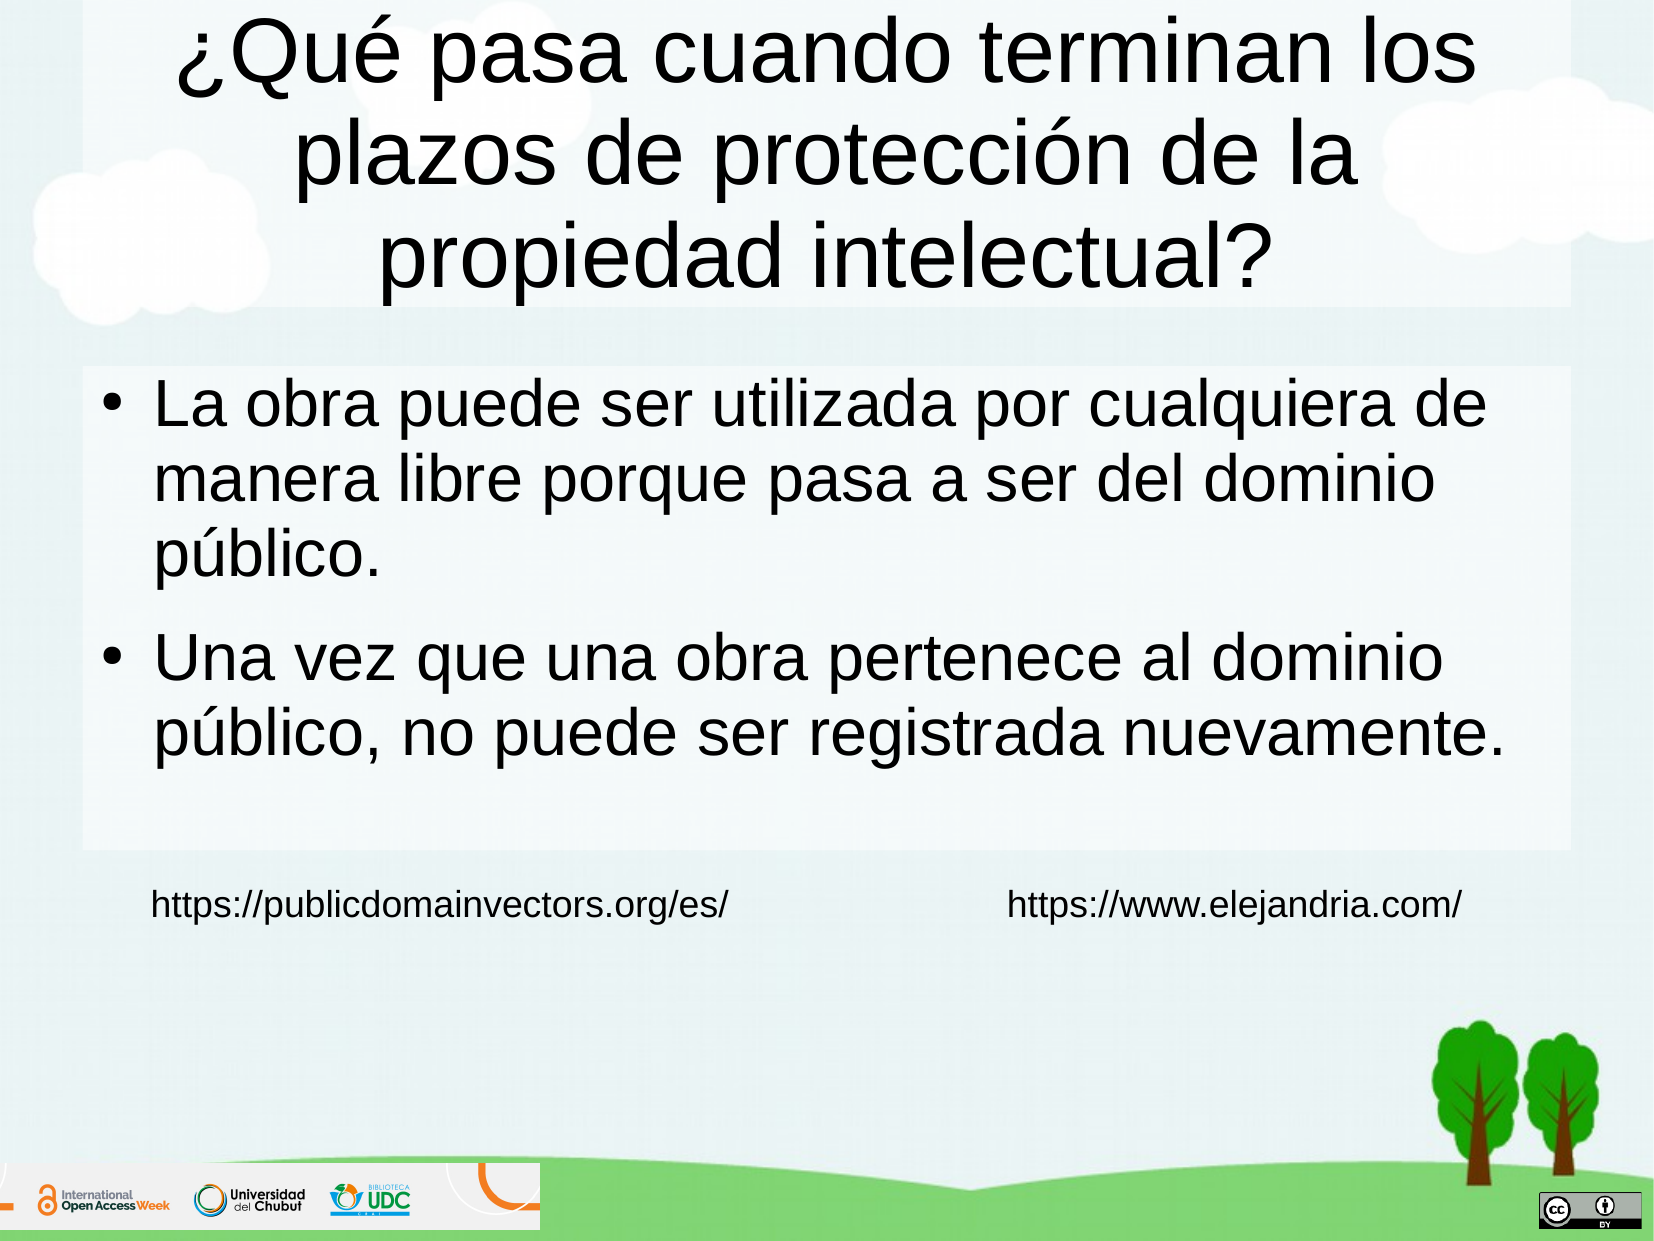

# ¿Qué pasa cuando terminan los plazos de protección de la propiedad intelectual?
La obra puede ser utilizada por cualquiera de manera libre porque pasa a ser del dominio público.
Una vez que una obra pertenece al dominio público, no puede ser registrada nuevamente.
https://publicdomainvectors.org/es/
https://www.elejandria.com/
10